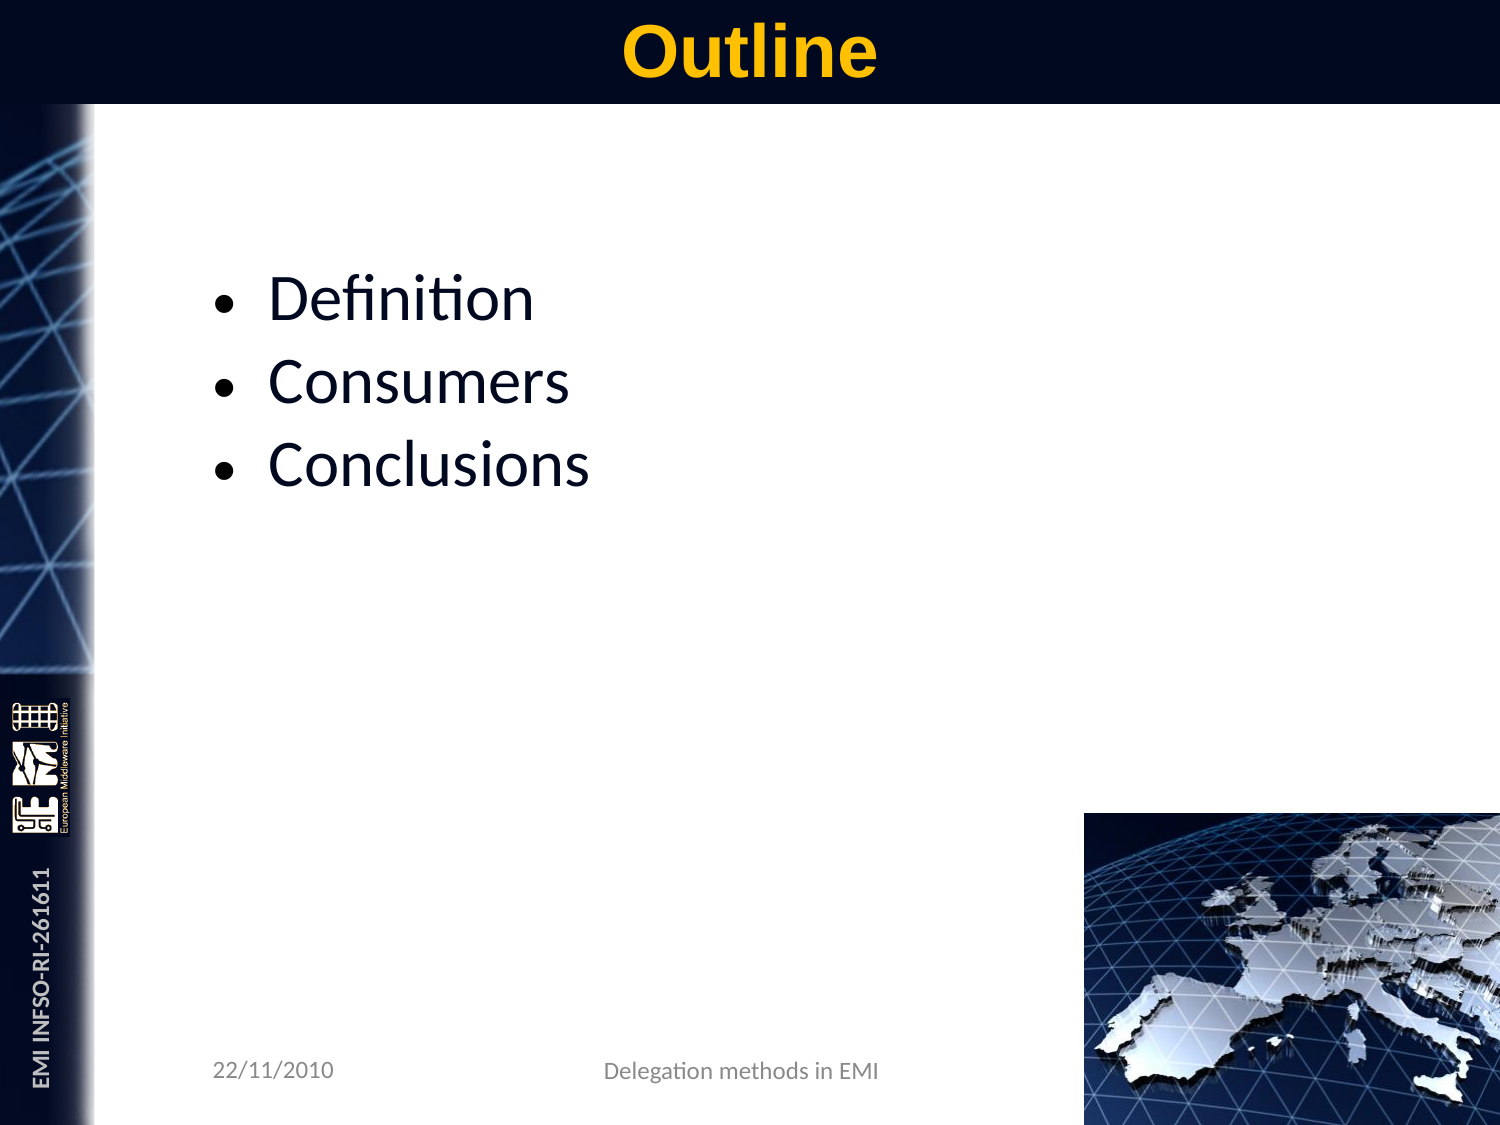

Outline
# Definition
Consumers
Conclusions
22/11/2010
fasfsaf